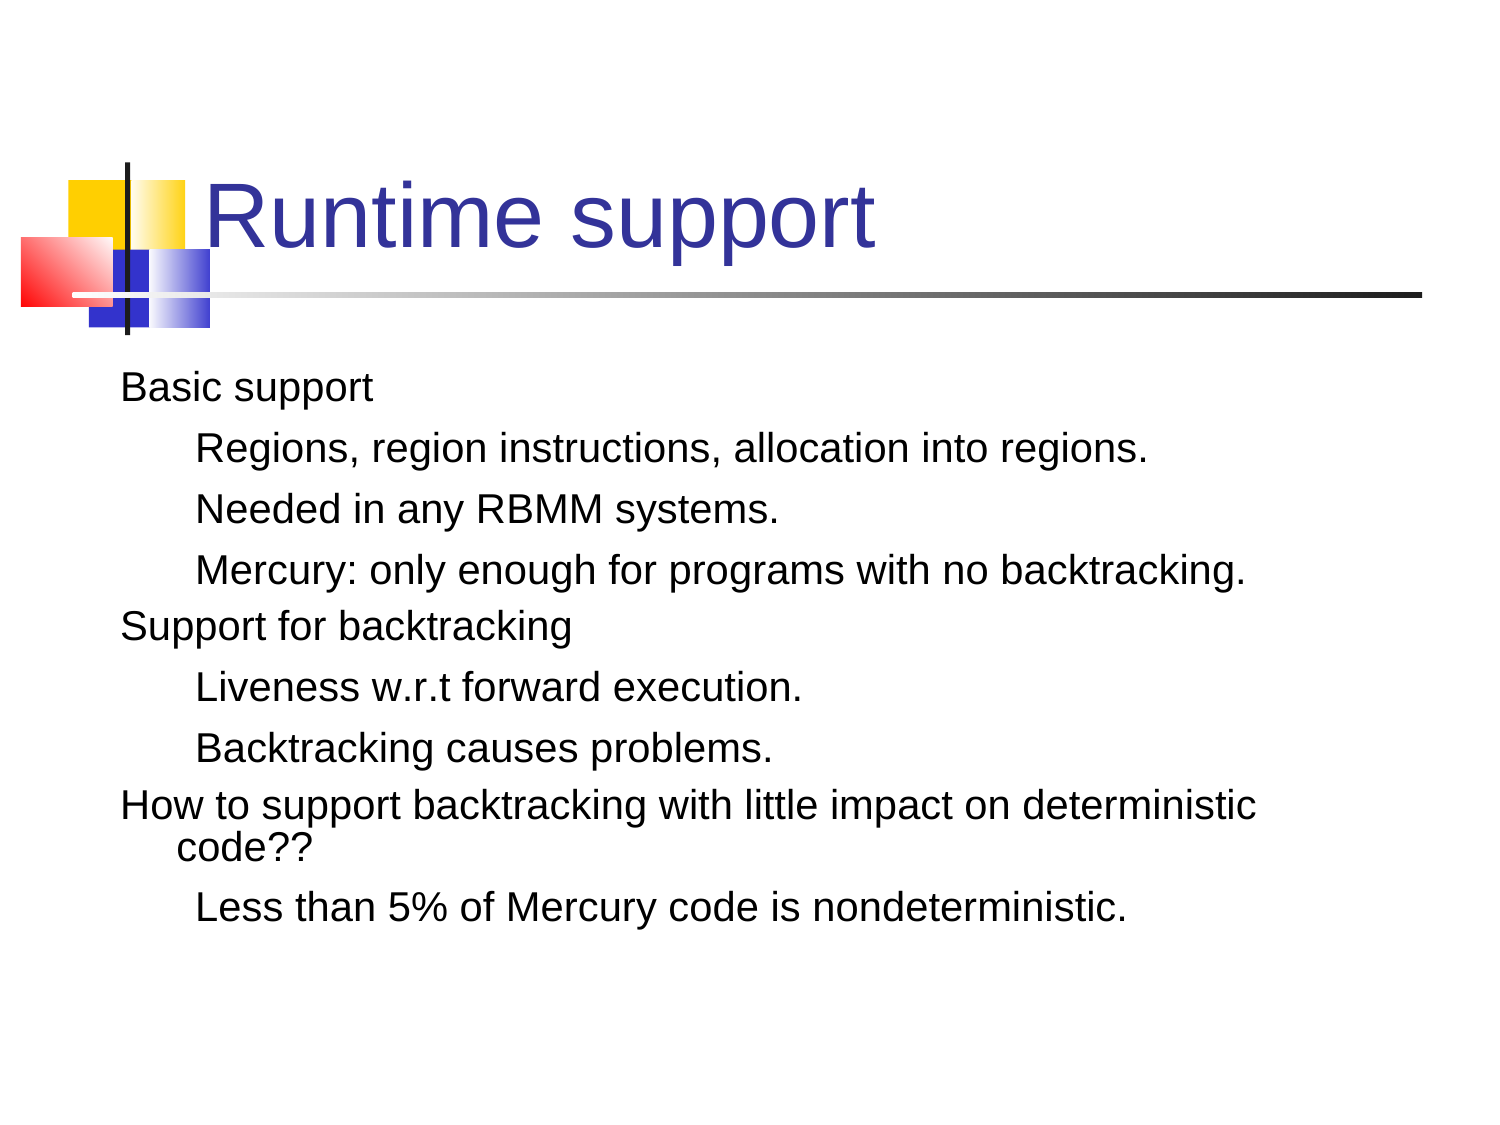

# Runtime support
Basic support
Regions, region instructions, allocation into regions.
Needed in any RBMM systems.
Mercury: only enough for programs with no backtracking.
Support for backtracking
Liveness w.r.t forward execution.
Backtracking causes problems.
How to support backtracking with little impact on deterministic code??
Less than 5% of Mercury code is nondeterministic.